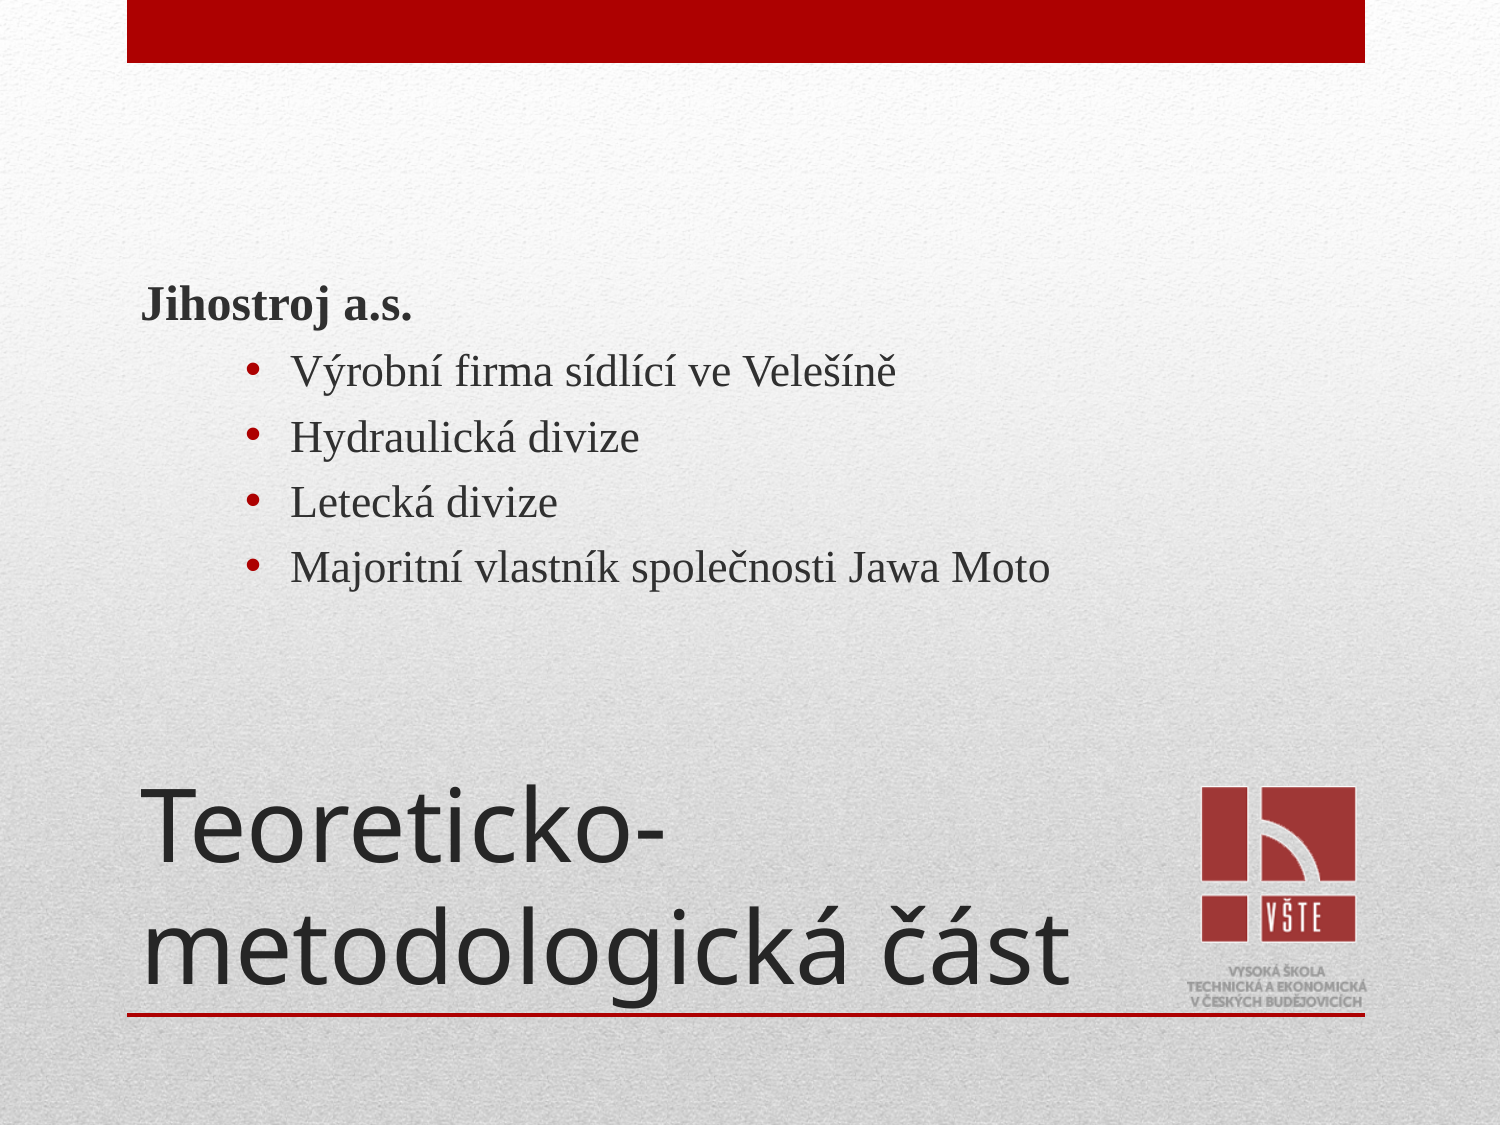

Jihostroj a.s.
Výrobní firma sídlící ve Velešíně
Hydraulická divize
Letecká divize
Majoritní vlastník společnosti Jawa Moto
# Teoreticko-metodologická část